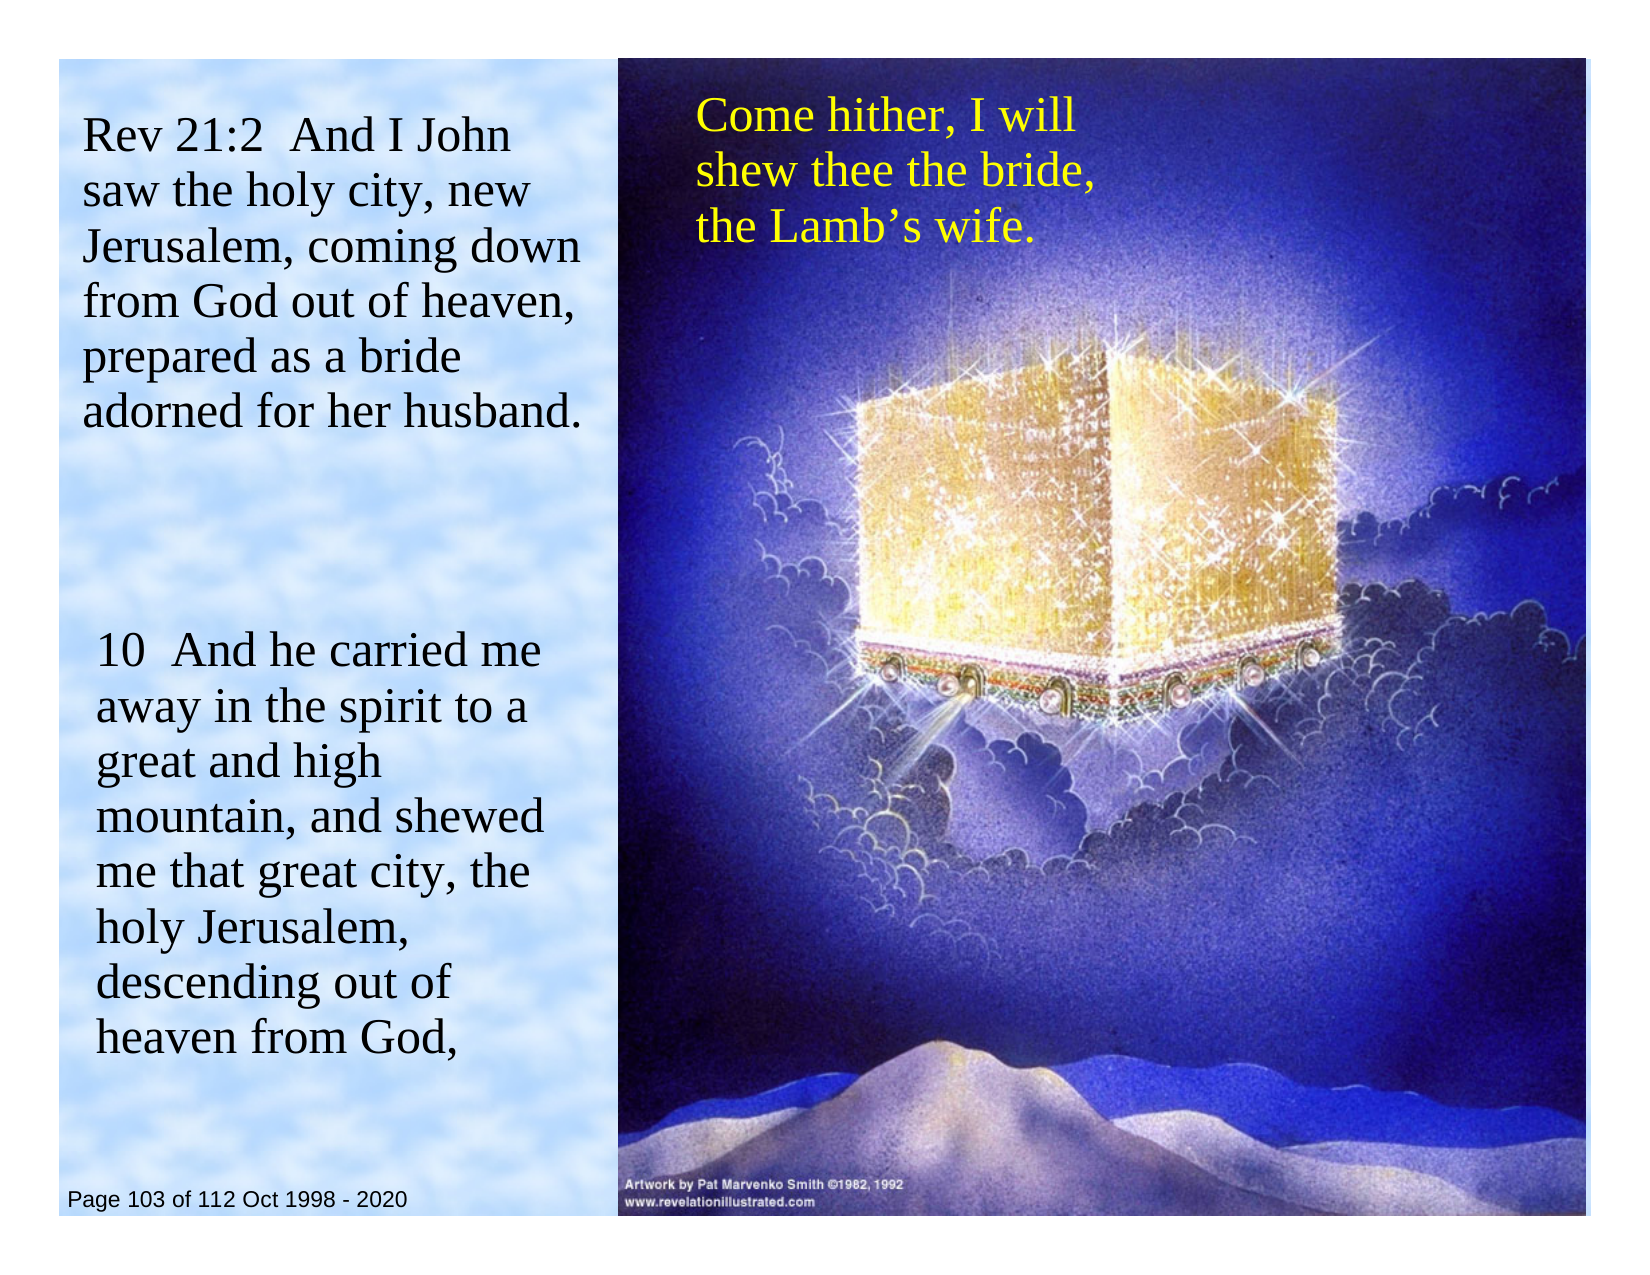

Come hither, I will shew thee the bride, the Lamb’s wife.
Rev 21:2 And I John saw the holy city, new Jerusalem, coming down from God out of heaven, prepared as a bride adorned for her husband.
10 And he carried me away in the spirit to a great and high mountain, and shewed me that great city, the holy Jerusalem, descending out of heaven from God,